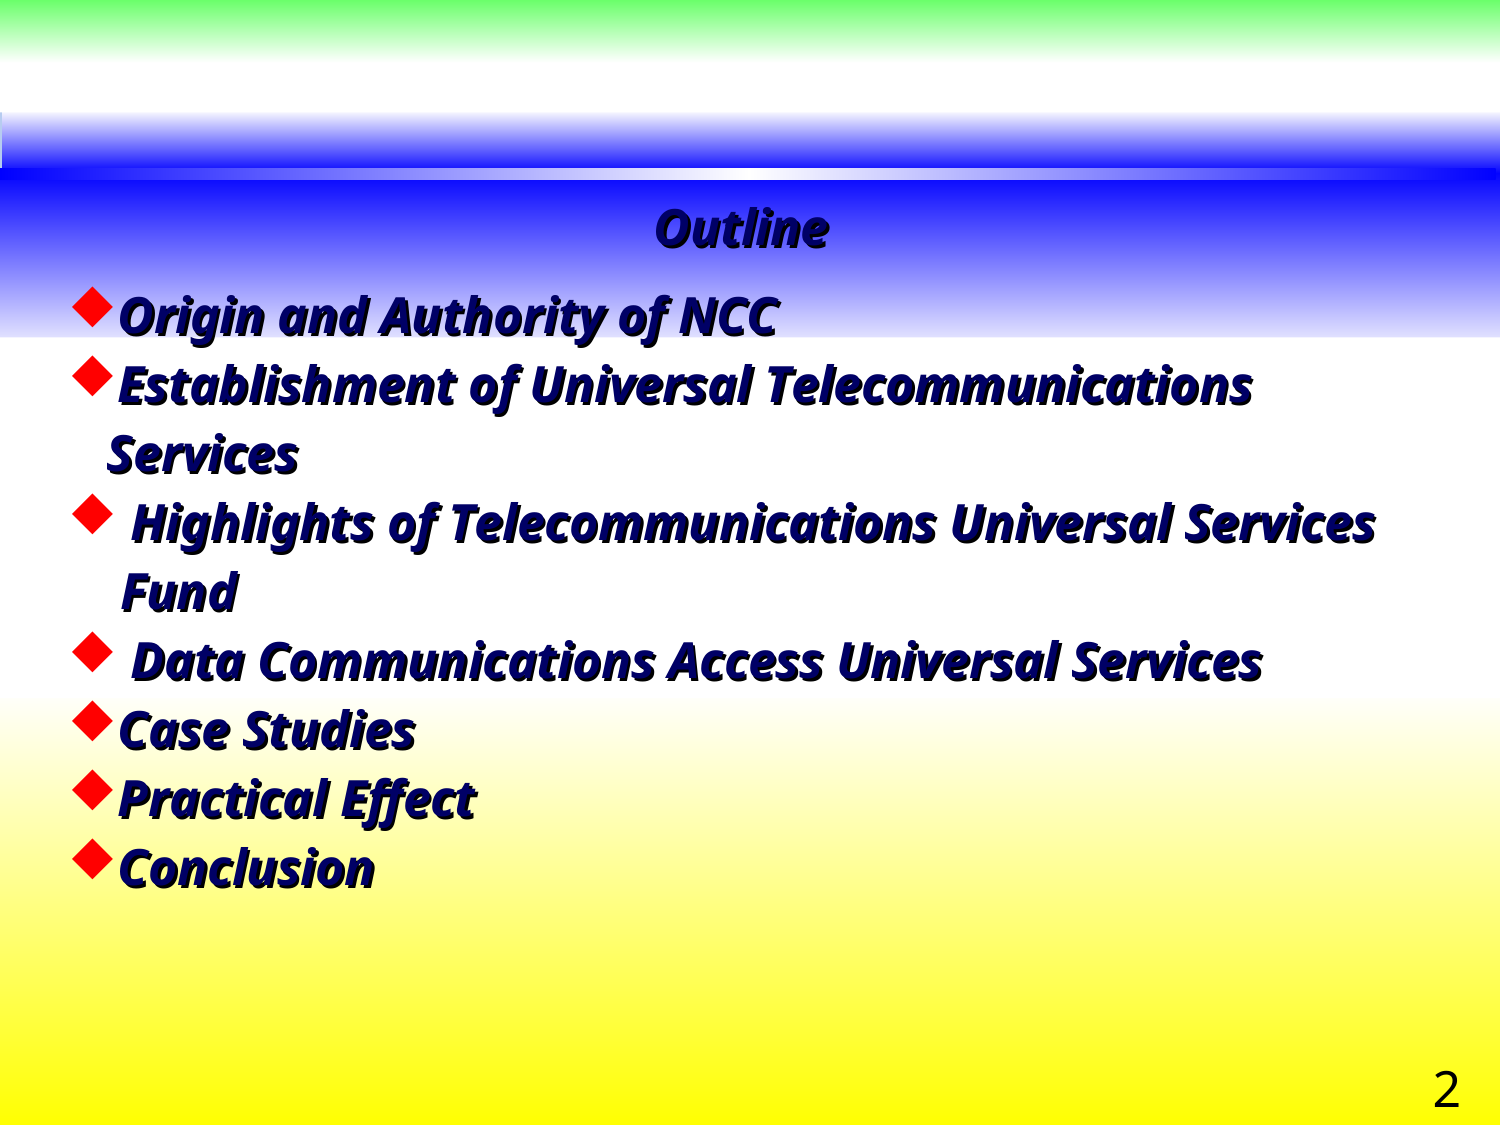

# Outline
Origin and Authority of NCC
Establishment of Universal Telecommunications
 Services
 Highlights of Telecommunications Universal Services
 Fund
 Data Communications Access Universal Services
Case Studies
Practical Effect
Conclusion
2